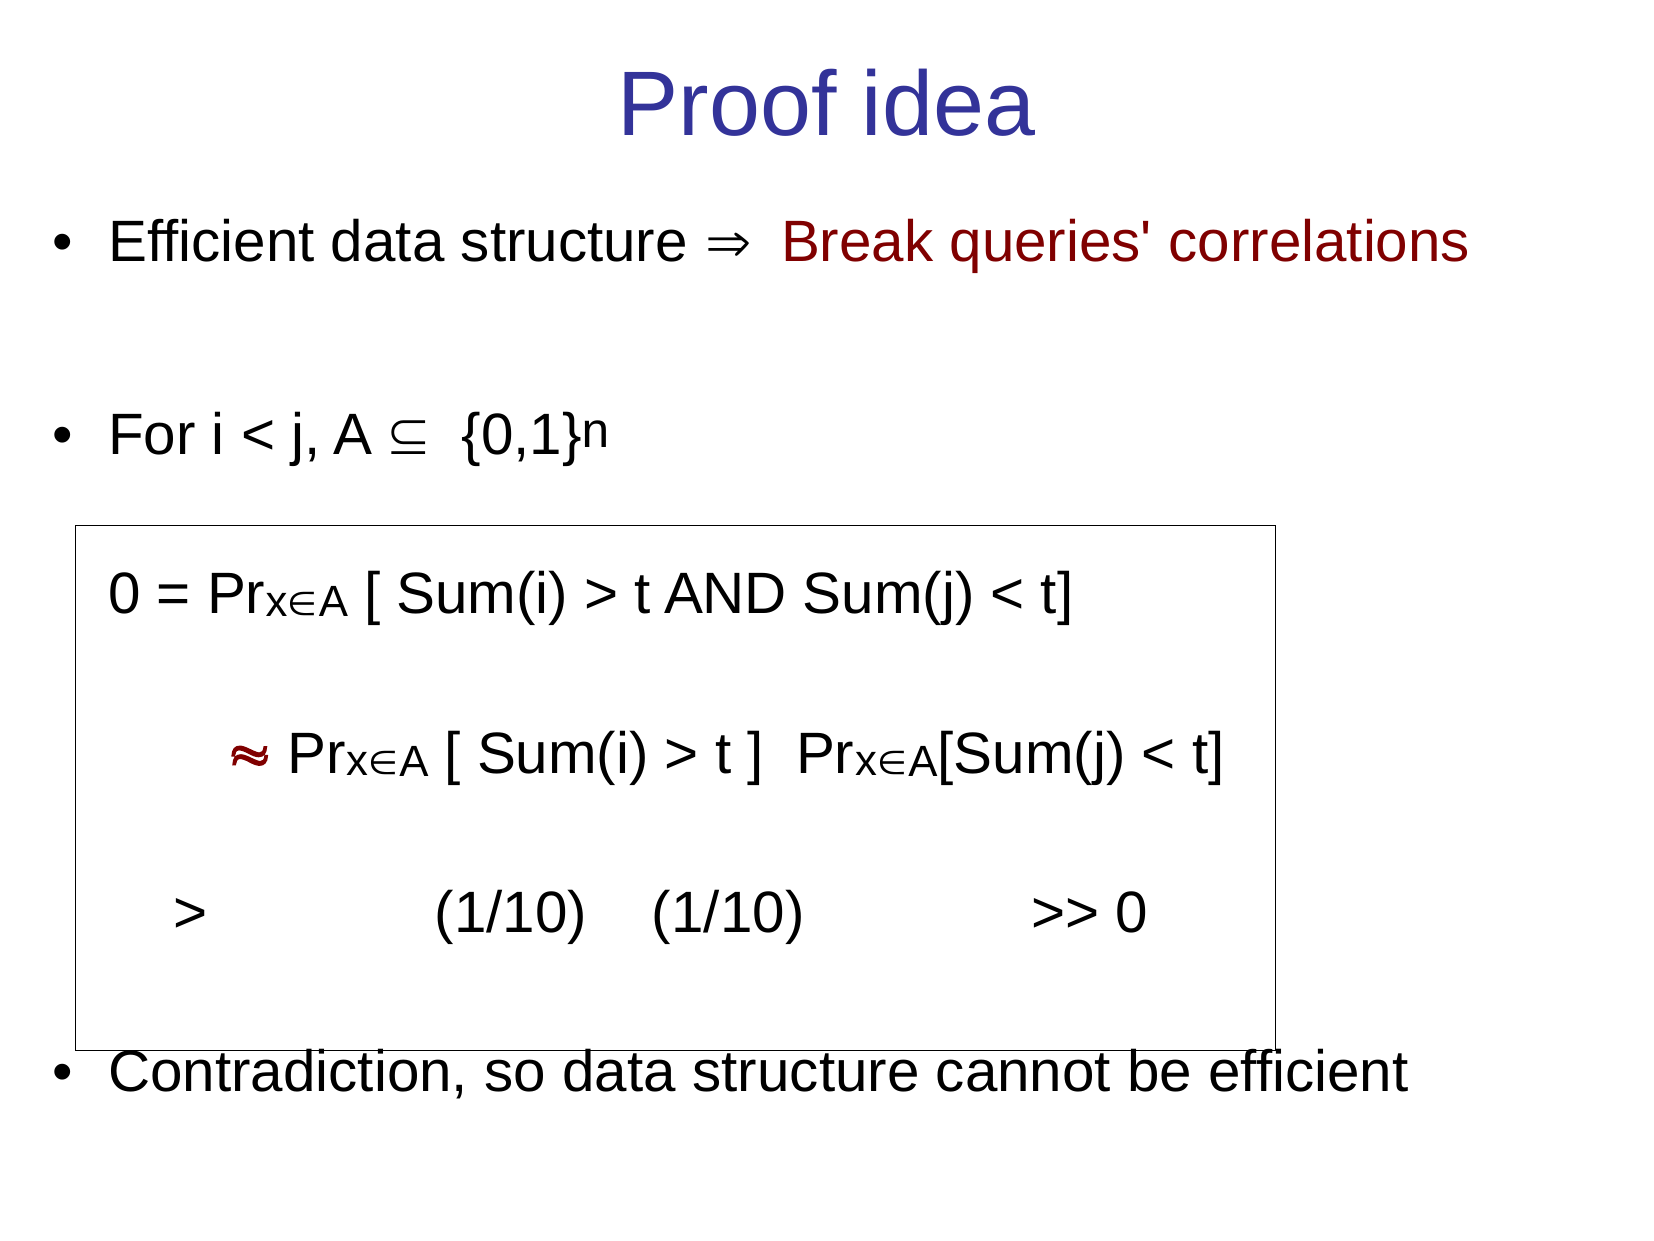

Proof idea
# Efficient data structure  Break queries' correlations
For i < j, A  {0,1}n
0 = PrxA [ Sum(i) > t AND Sum(j) < t]
  PrxA [ Sum(i) > t ] PrxA[Sum(j) < t]
 > (1/10) (1/10) >> 0
Contradiction, so data structure cannot be efficient